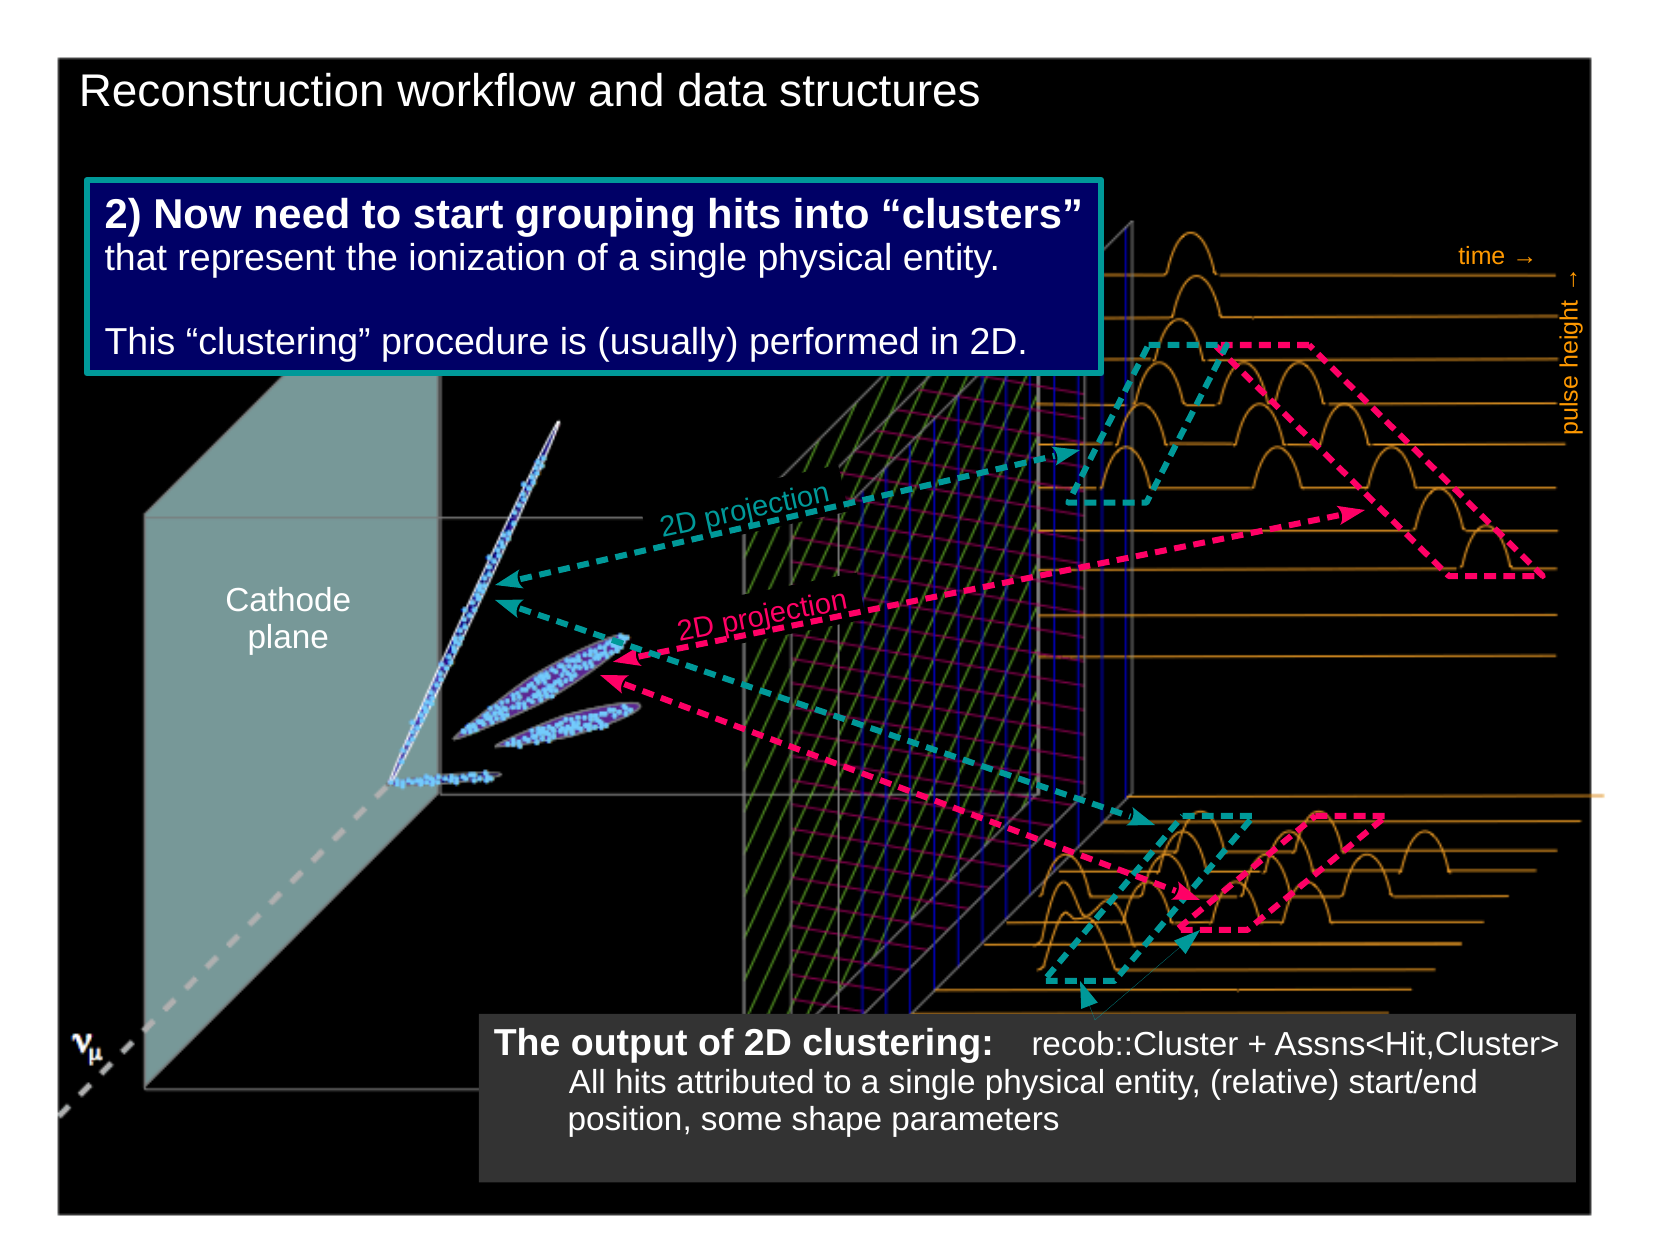

Reconstruction workflow and data structures
2) Now need to start grouping hits into “clusters”
that represent the ionization of a single physical entity.
This “clustering” procedure is (usually) performed in 2D.
time →
LAr volume
pulse height →
2D projection
Cathode
plane
2D projection
The output of 2D clustering: recob::Cluster + Assns<Hit,Cluster>
	All hits attributed to a single physical entity, (relative) start/end
 position, some shape parameters
118